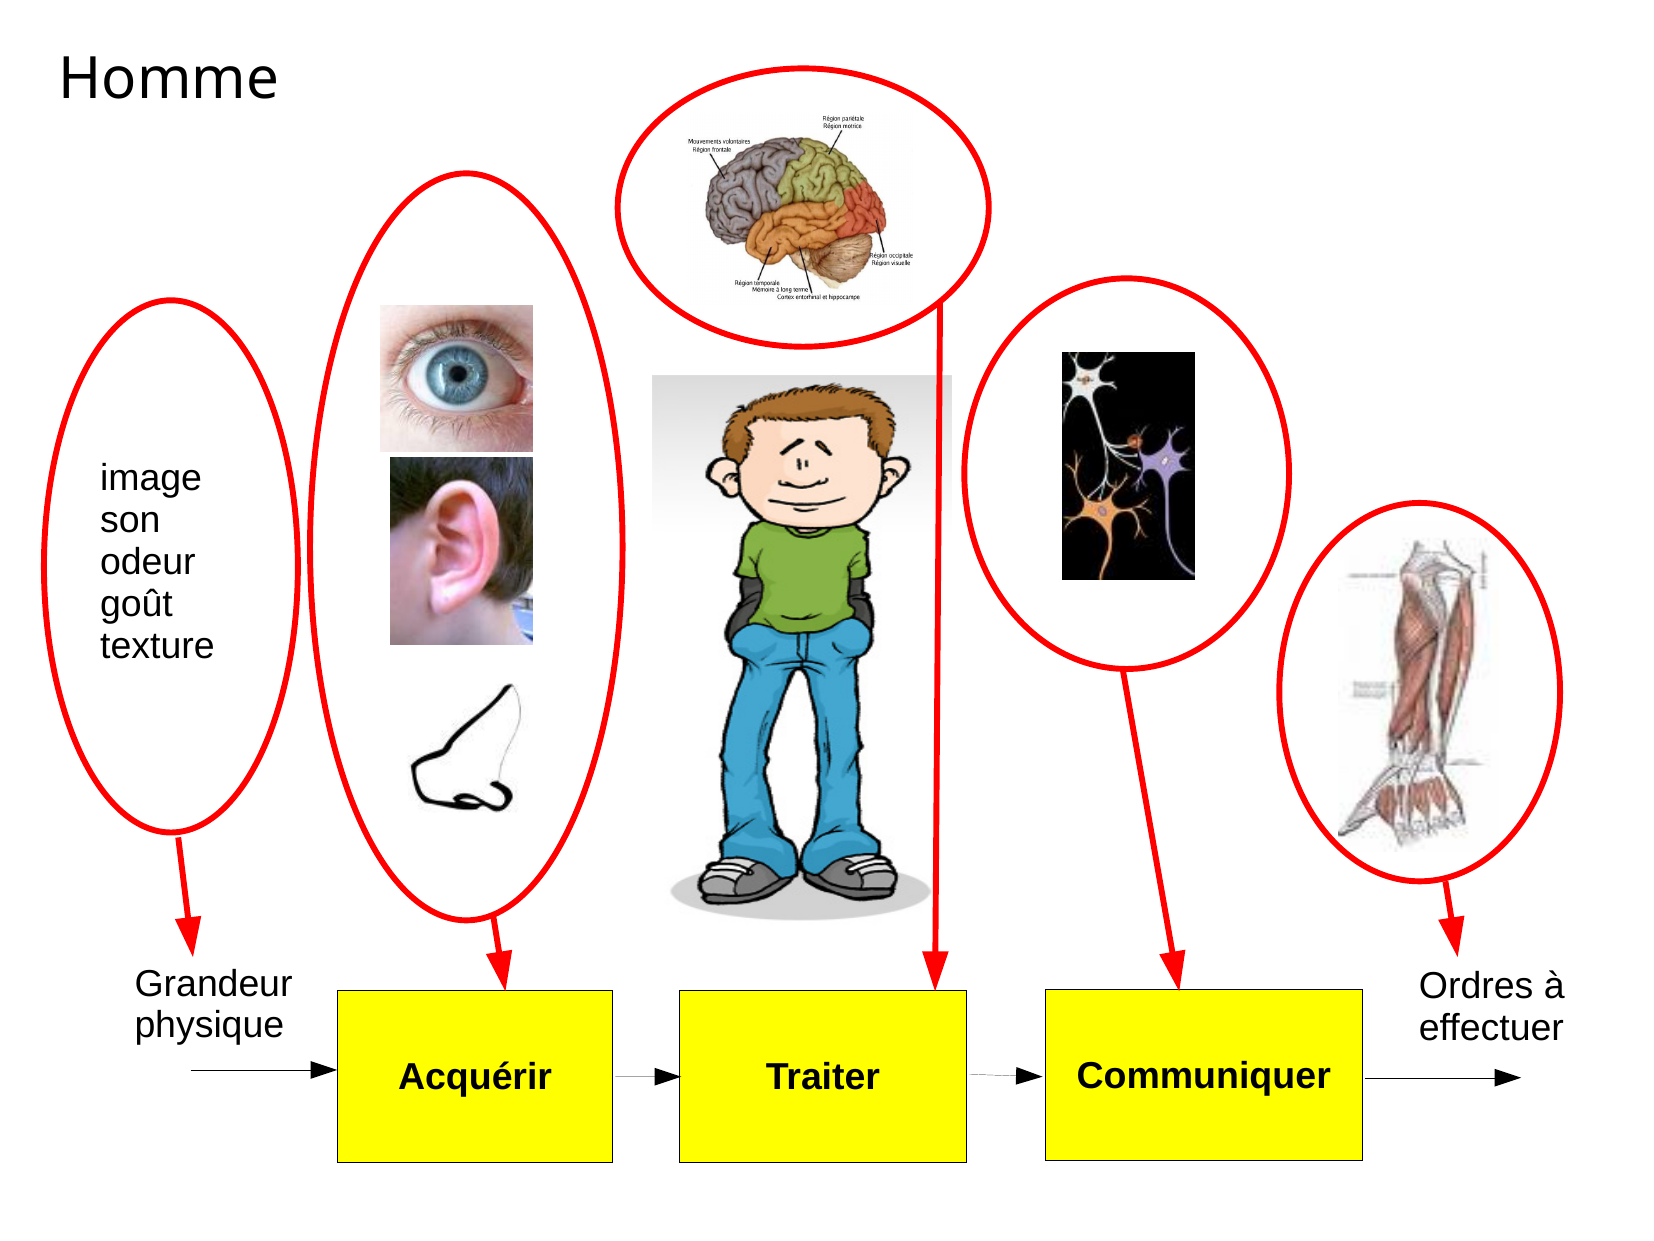

Homme
image
son odeur
goût
texture
Grandeur physique
Ordres à effectuer
Communiquer
Acquérir
Traiter